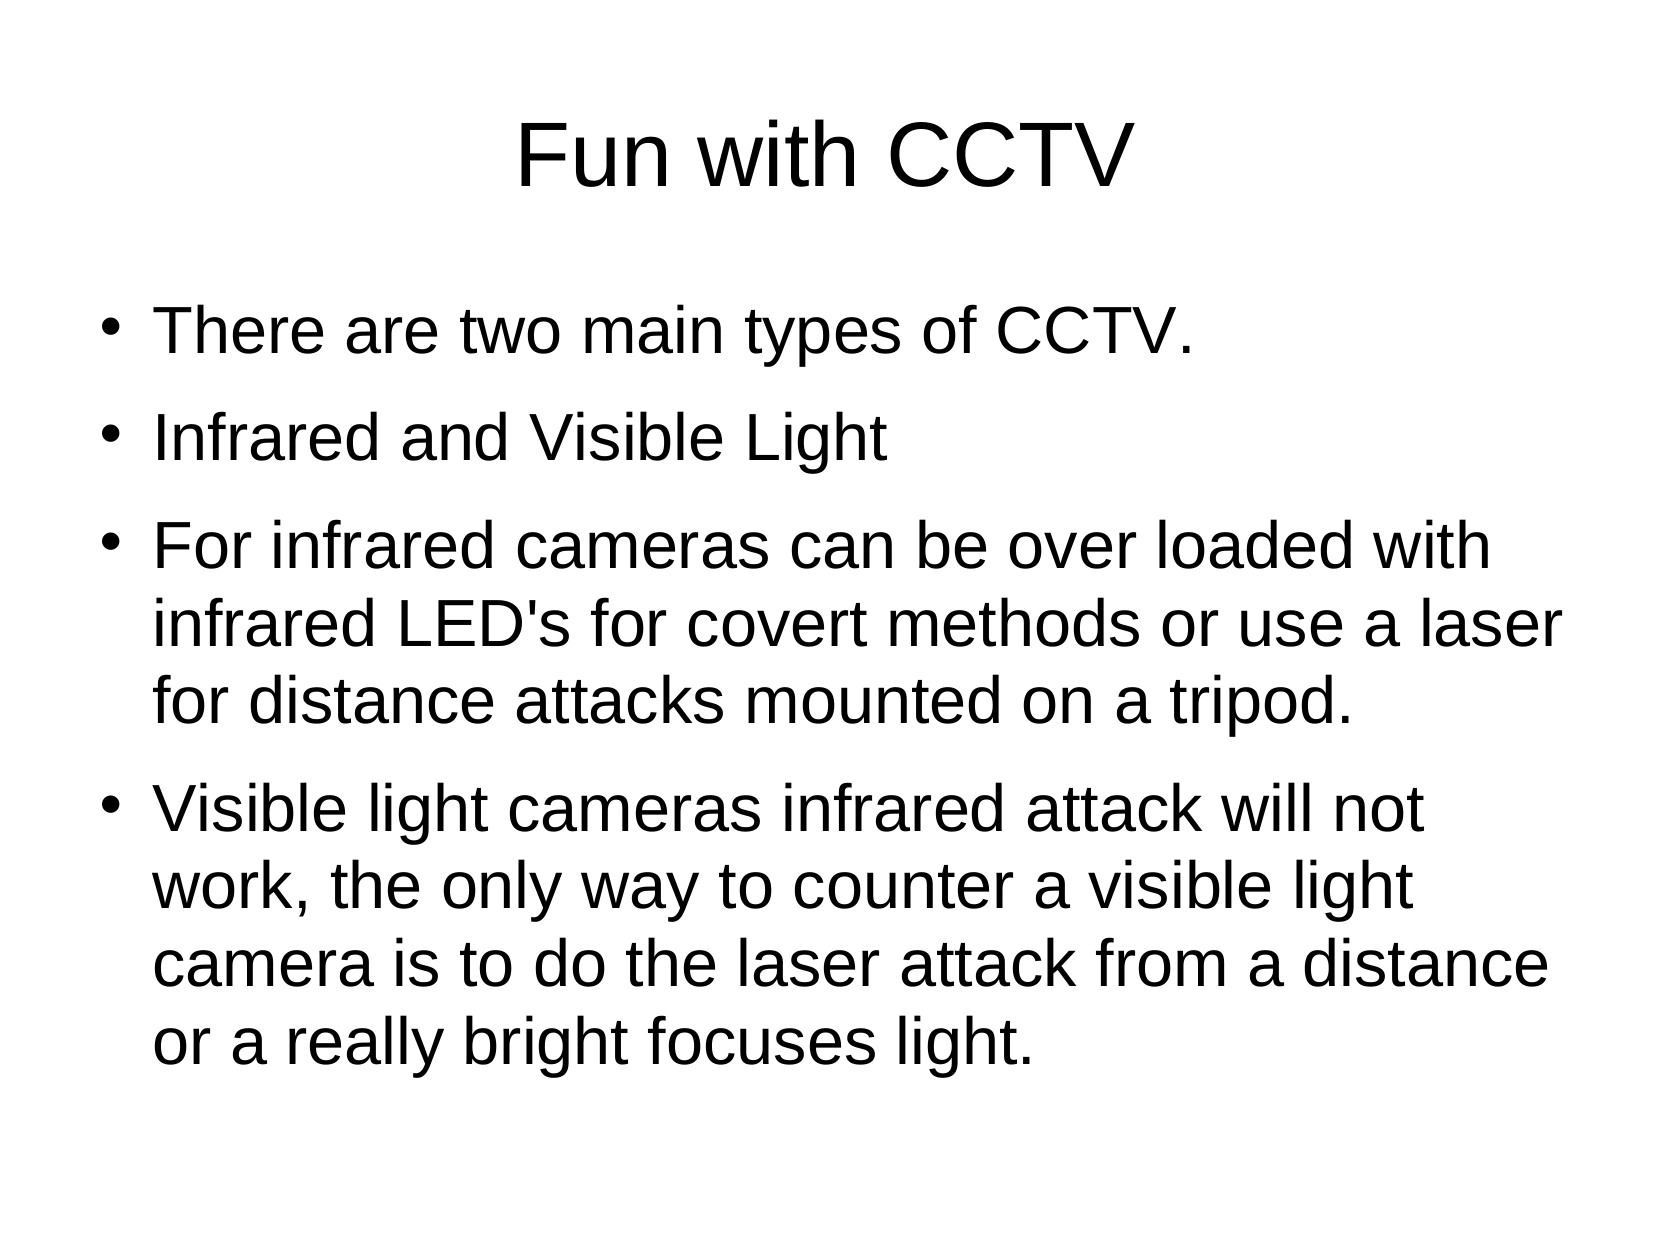

# Fun with CCTV
There are two main types of CCTV.
Infrared and Visible Light
For infrared cameras can be over loaded with infrared LED's for covert methods or use a laser for distance attacks mounted on a tripod.
Visible light cameras infrared attack will not work, the only way to counter a visible light camera is to do the laser attack from a distance or a really bright focuses light.